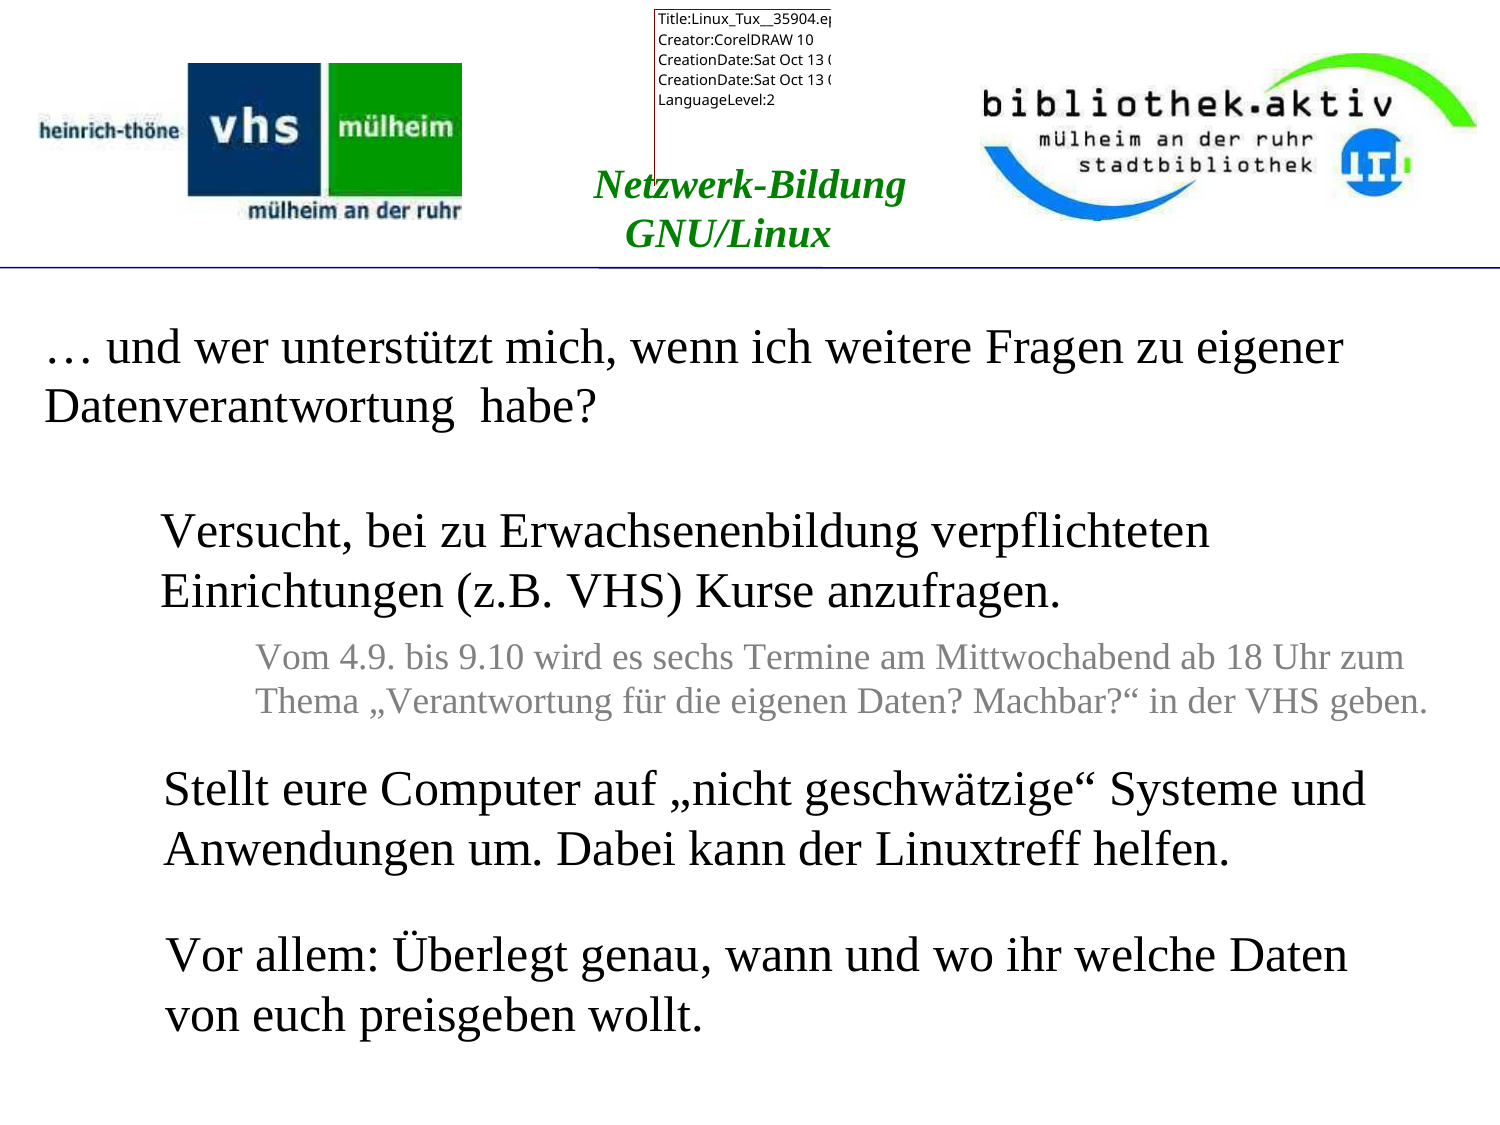

Netzwerk-Bildung
 GNU/Linux
… und wer unterstützt mich, wenn ich weitere Fragen zu eigener Datenverantwortung habe?
Versucht, bei zu Erwachsenenbildung verpflichteten Einrichtungen (z.B. VHS) Kurse anzufragen.
Vom 4.9. bis 9.10 wird es sechs Termine am Mittwochabend ab 18 Uhr zum Thema „Verantwortung für die eigenen Daten? Machbar?“ in der VHS geben.
Stellt eure Computer auf „nicht geschwätzige“ Systeme und Anwendungen um. Dabei kann der Linuxtreff helfen.
Vor allem: Überlegt genau, wann und wo ihr welche Daten von euch preisgeben wollt.